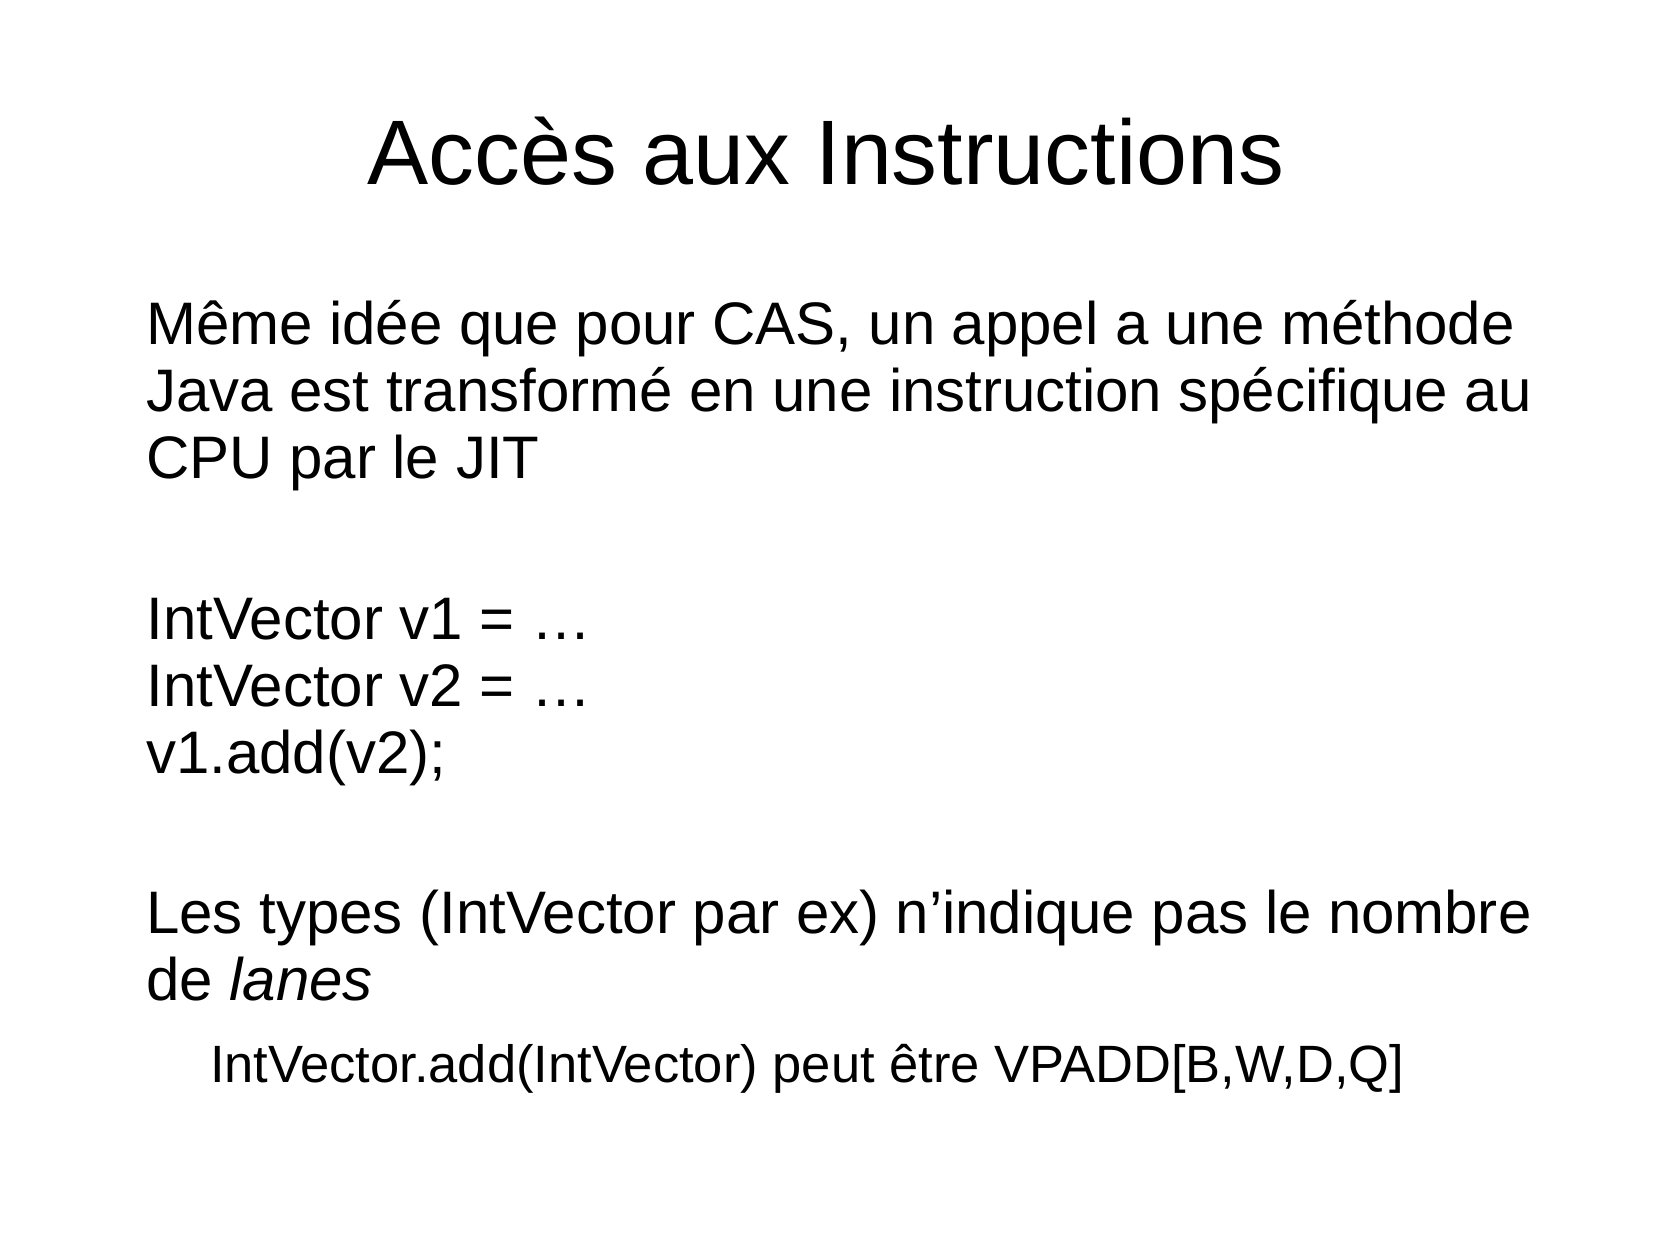

# Accès aux Instructions
Même idée que pour CAS, un appel a une méthode Java est transformé en une instruction spécifique au CPU par le JIT
IntVector v1 = …
IntVector v2 = …
v1.add(v2);
Les types (IntVector par ex) n’indique pas le nombre de lanes
IntVector.add(IntVector) peut être VPADD[B,W,D,Q]